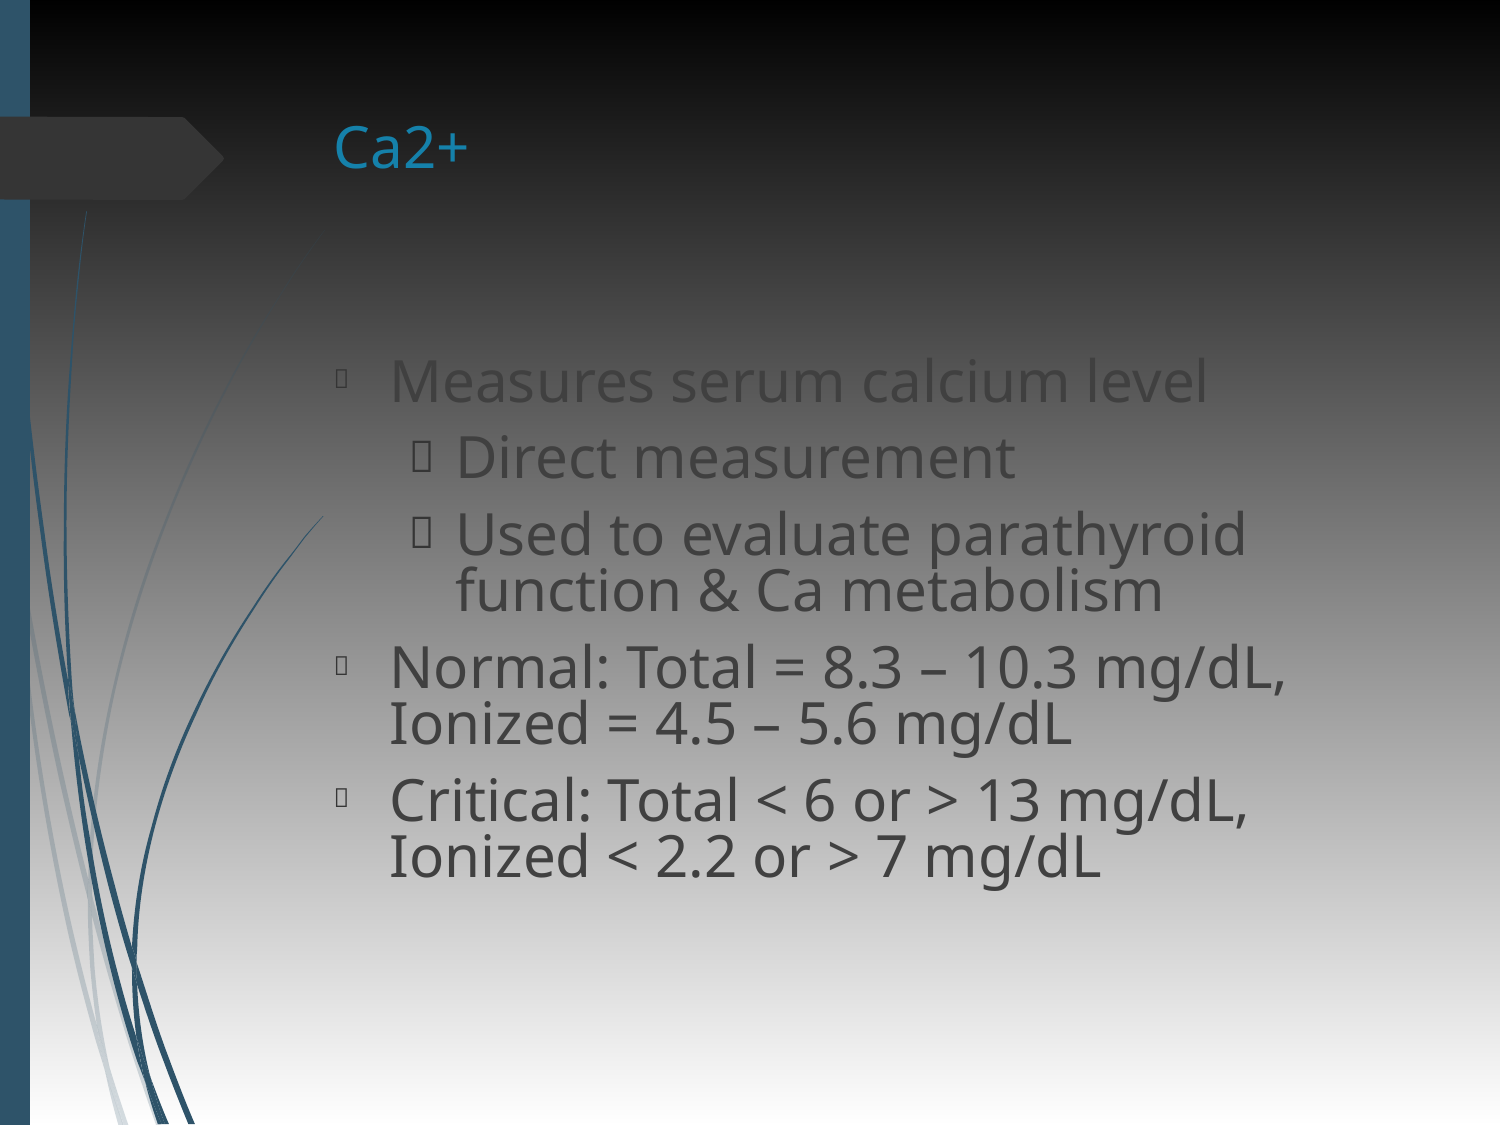

# Ca2+
Measures serum calcium level
Direct measurement
Used to evaluate parathyroid function & Ca metabolism
Normal: Total = 8.3 – 10.3 mg/dL, Ionized = 4.5 – 5.6 mg/dL
Critical: Total < 6 or > 13 mg/dL, Ionized < 2.2 or > 7 mg/dL